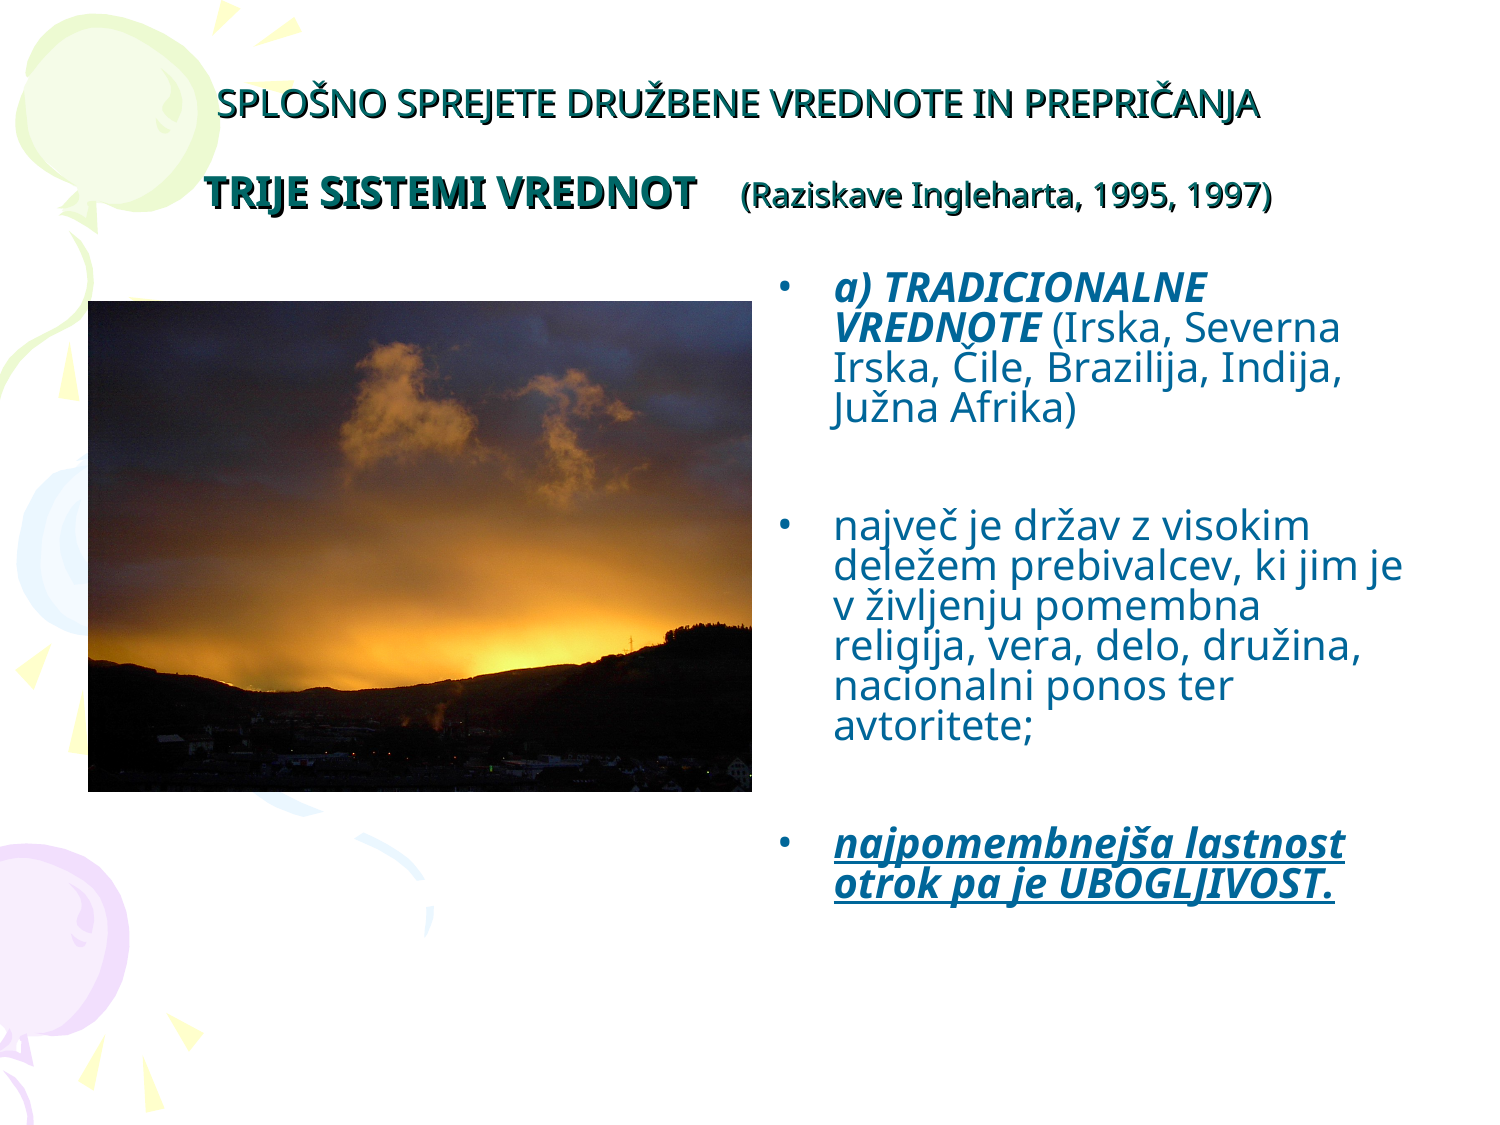

# SPLOŠNO SPREJETE DRUŽBENE VREDNOTE IN PREPRIČANJA TRIJE SISTEMI VREDNOT (Raziskave Ingleharta, 1995, 1997)
a) TRADICIONALNE VREDNOTE (Irska, Severna Irska, Čile, Brazilija, Indija, Južna Afrika)
največ je držav z visokim deležem prebivalcev, ki jim je v življenju pomembna religija, vera, delo, družina, nacionalni ponos ter avtoritete;
najpomembnejša lastnost otrok pa je UBOGLJIVOST.